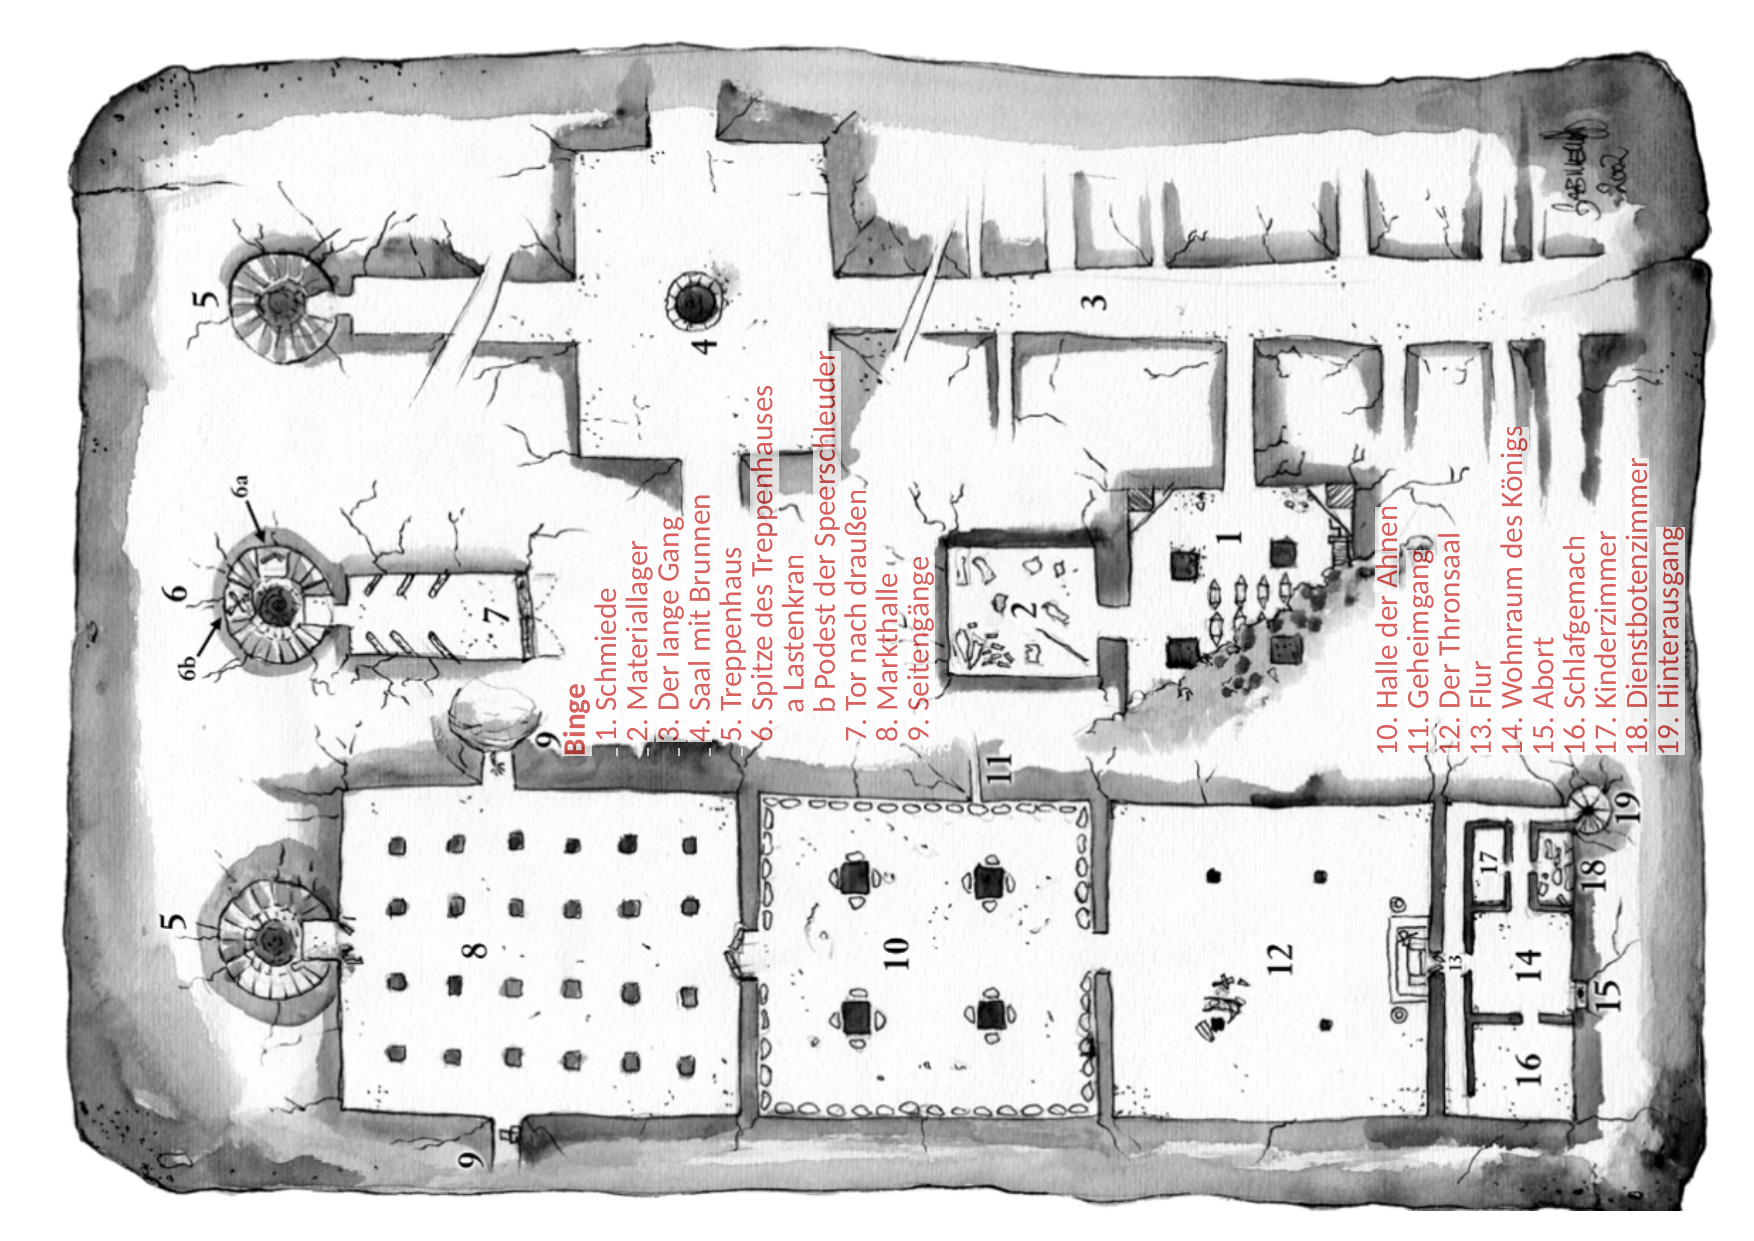

Binge
 1. Schmiede
 2. Materiallager
 3. Der lange Gang
 4. Saal mit Brunnen
 5. Treppenhaus
 6. Spitze des Treppenhauses
 a Lastenkran
 b Podest der Speerschleuder
 7. Tor nach draußen
 8. Markthalle
 9. Seitengänge
10. Halle der Ahnen
11. Geheimgang
12. Der Thronsaal
13. Flur
14. Wohnraum des Königs
15. Abort
16. Schlafgemach
17. Kinderzimmer
18. Dienstbotenzimmer
19. Hinterausgang